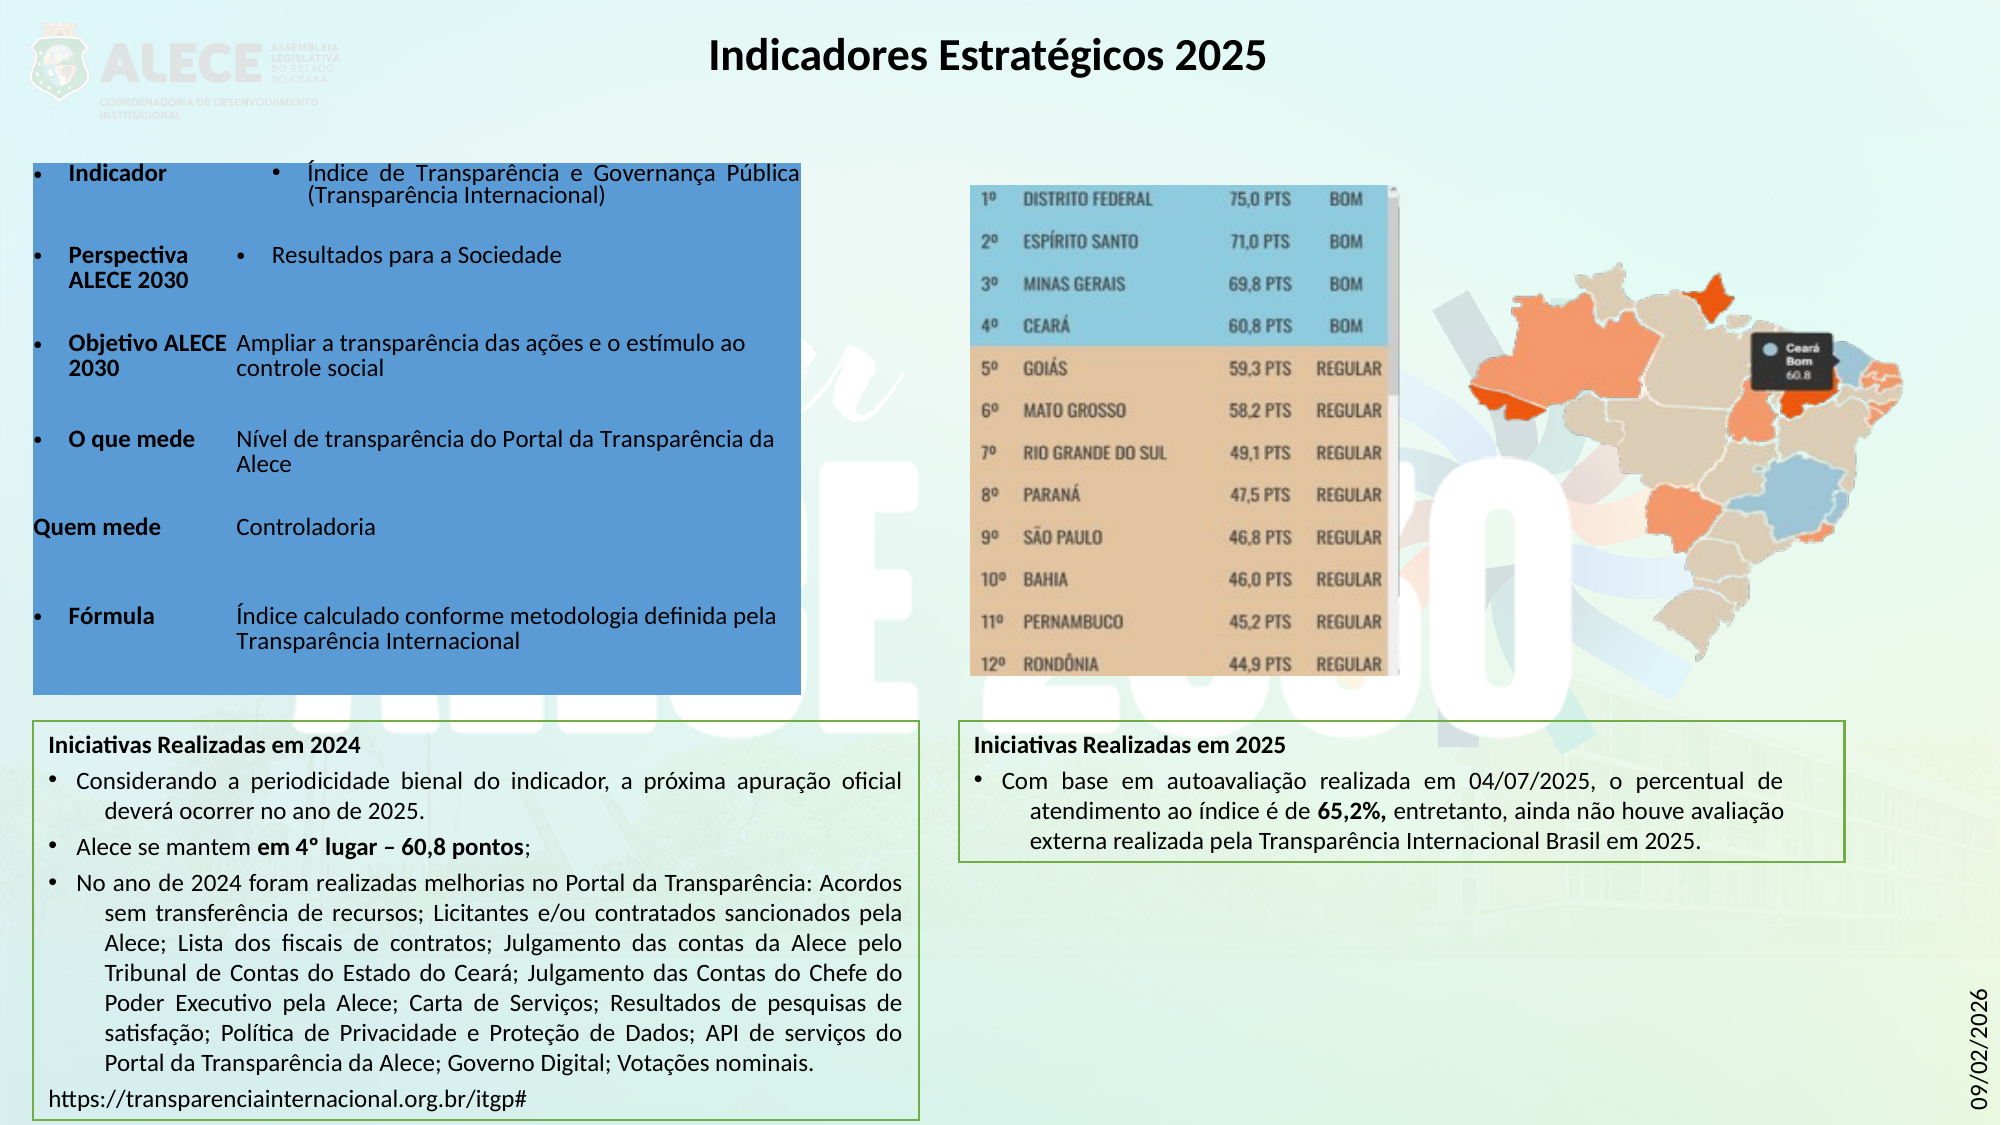

# Indicadores Estratégicos 2025
| Indicador | Índice de Transparência e Governança Pública (Transparência Internacional) |
| --- | --- |
| Perspectiva ALECE 2030 | Resultados para a Sociedade |
| Objetivo ALECE 2030 | Ampliar a transparência das ações e o estímulo ao controle social |
| O que mede | Nível de transparência do Portal da Transparência da Alece |
| Quem mede | Controladoria |
| Fórmula | Índice calculado conforme metodologia definida pela Transparência Internacional |
Iniciativas Realizadas em 2024
Considerando a periodicidade bienal do indicador, a próxima apuração oficial deverá ocorrer no ano de 2025.
Alece se mantem em 4º lugar – 60,8 pontos;
No ano de 2024 foram realizadas melhorias no Portal da Transparência: Acordos sem transferência de recursos; Licitantes e/ou contratados sancionados pela Alece; Lista dos fiscais de contratos; Julgamento das contas da Alece pelo Tribunal de Contas do Estado do Ceará; Julgamento das Contas do Chefe do Poder Executivo pela Alece; Carta de Serviços; Resultados de pesquisas de satisfação; Política de Privacidade e Proteção de Dados; API de serviços do Portal da Transparência da Alece; Governo Digital; Votações nominais.
https://transparenciainternacional.org.br/itgp#
Iniciativas Realizadas em 2025
Com base em autoavaliação realizada em 04/07/2025, o percentual de atendimento ao índice é de 65,2%, entretanto, ainda não houve avaliação externa realizada pela Transparência Internacional Brasil em 2025.
09/02/2026